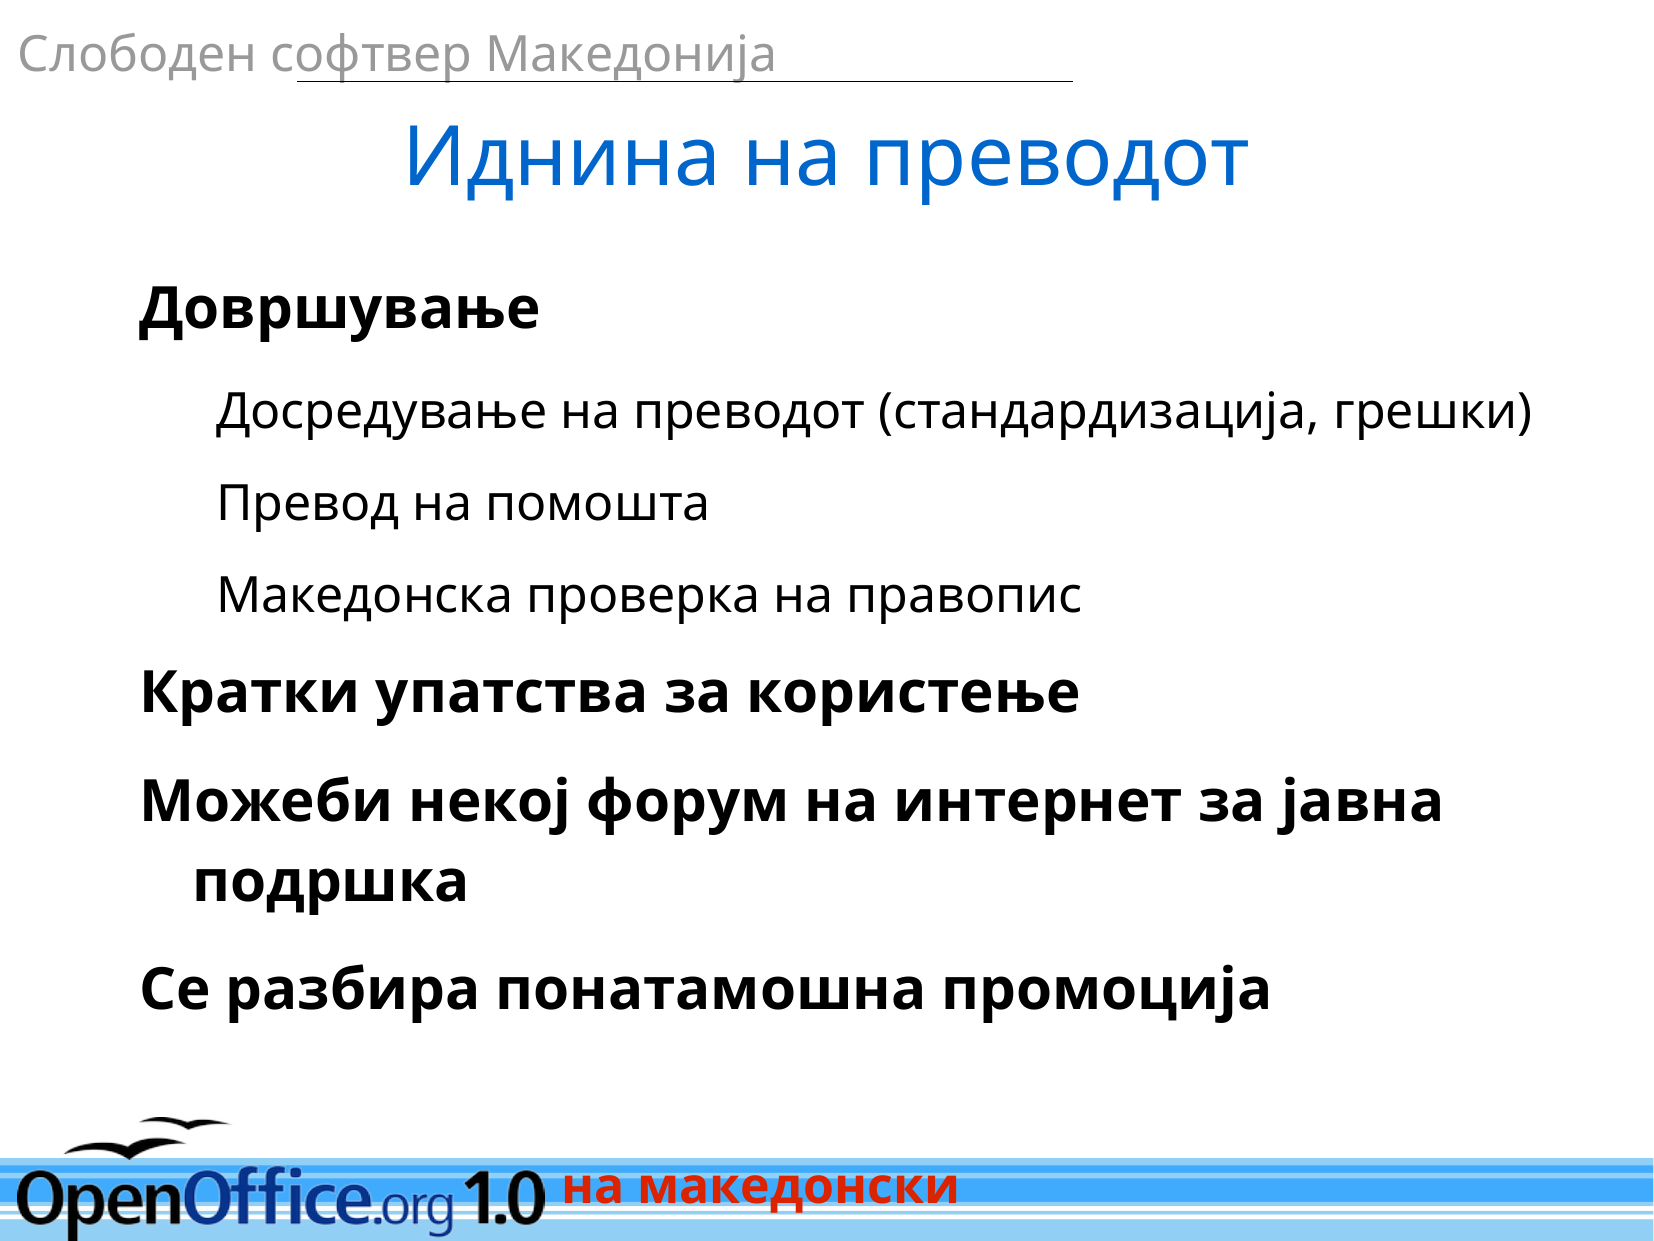

# Иднина на преводот
Довршување
Досредување на преводот (стандардизација, грешки)
Превод на помошта
Македонска проверка на правопис
Кратки упатства за користење
Можеби некој форум на интернет за јавна подршка
Се разбира понатамошна промоција